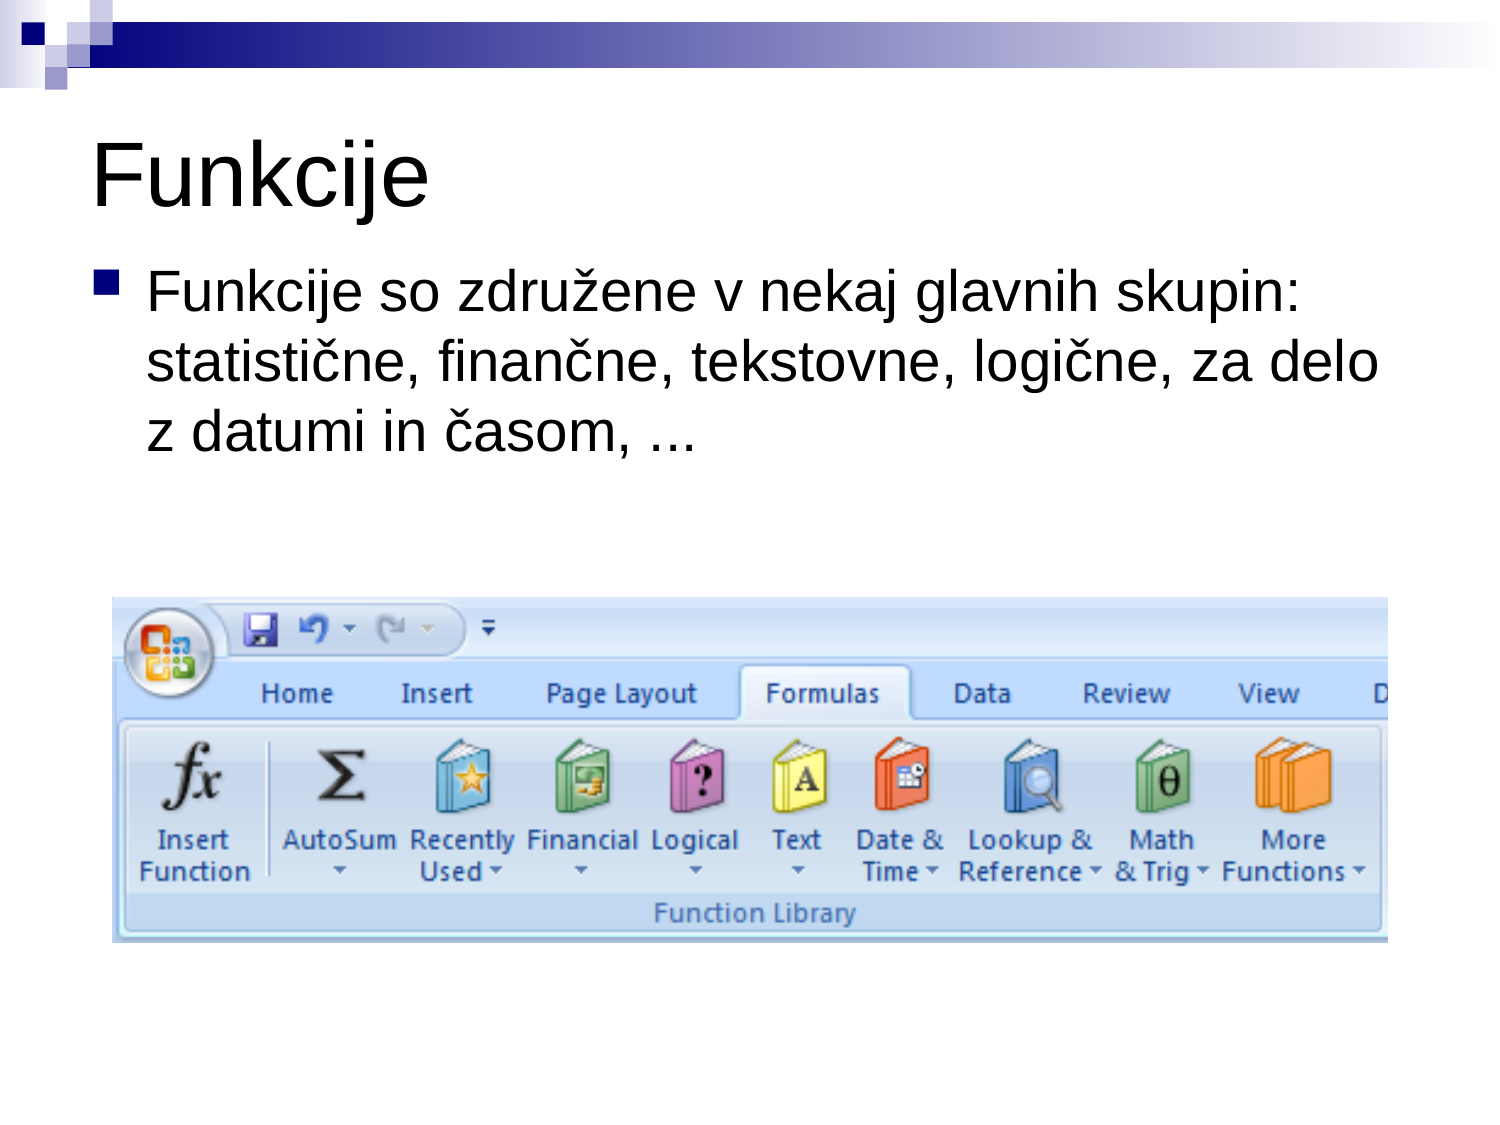

# Funkcije
Funkcije so združene v nekaj glavnih skupin: statistične, finančne, tekstovne, logične, za delo z datumi in časom, ...